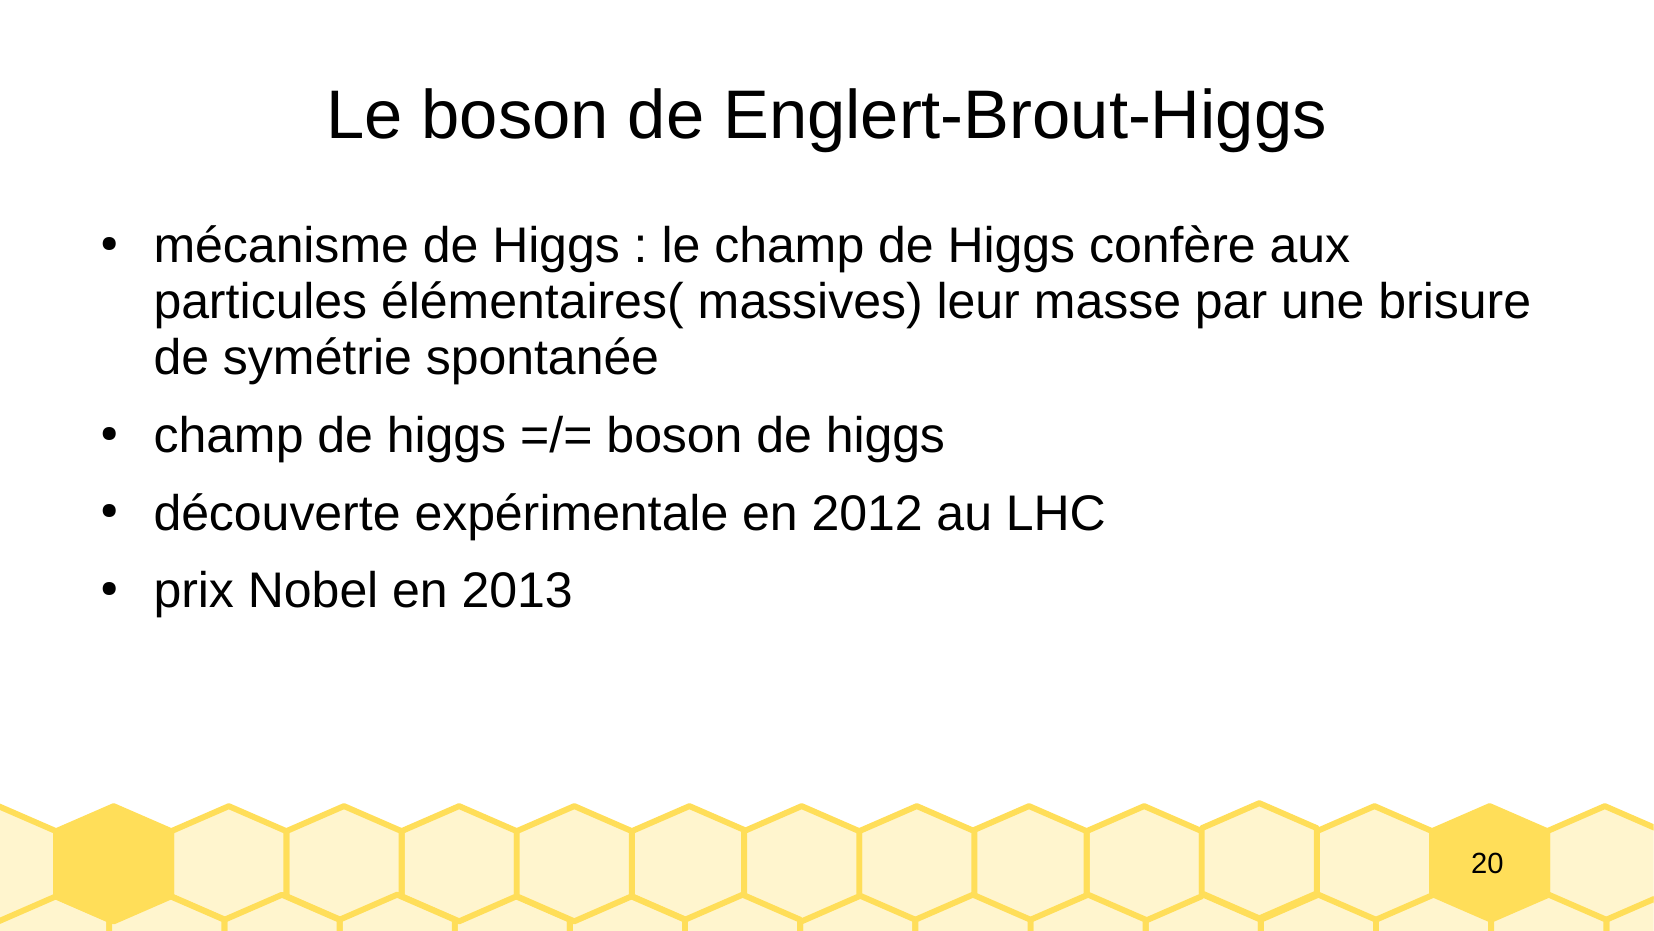

# Le boson de Englert-Brout-Higgs
mécanisme de Higgs : le champ de Higgs confère aux particules élémentaires( massives) leur masse par une brisure de symétrie spontanée
champ de higgs =/= boson de higgs
découverte expérimentale en 2012 au LHC
prix Nobel en 2013